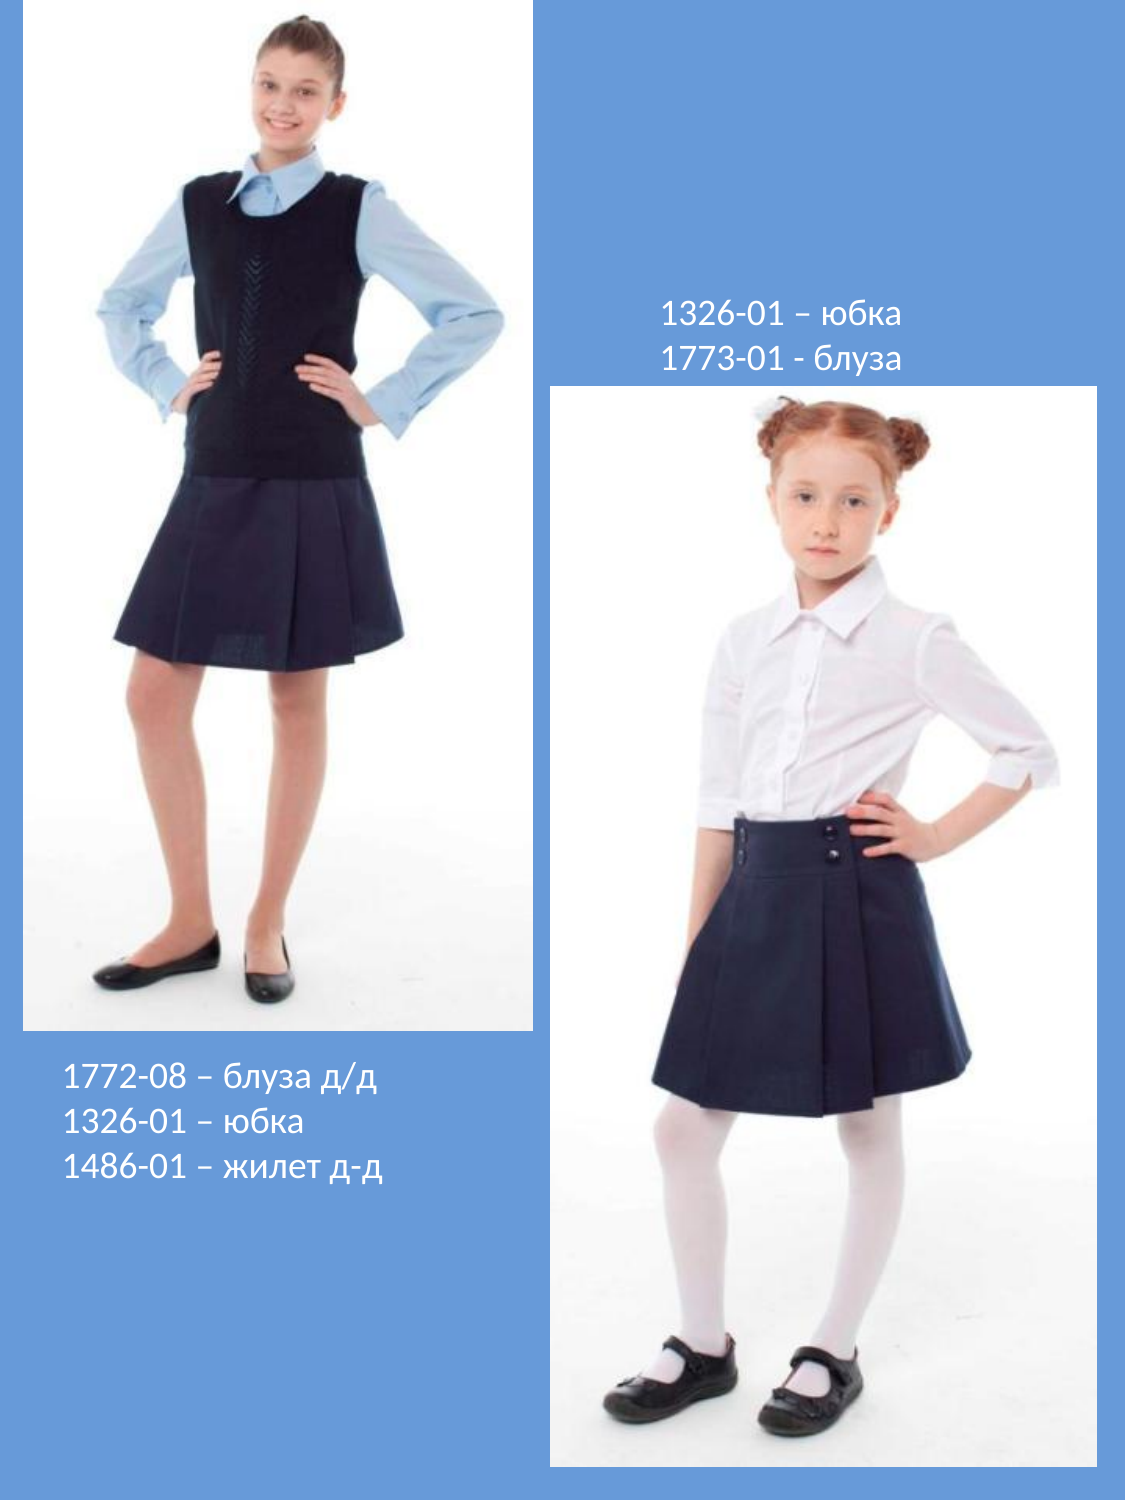

1326-01 – юбка
1773-01 - блуза
1772-08 – блуза д/д
1326-01 – юбка
1486-01 – жилет д-д